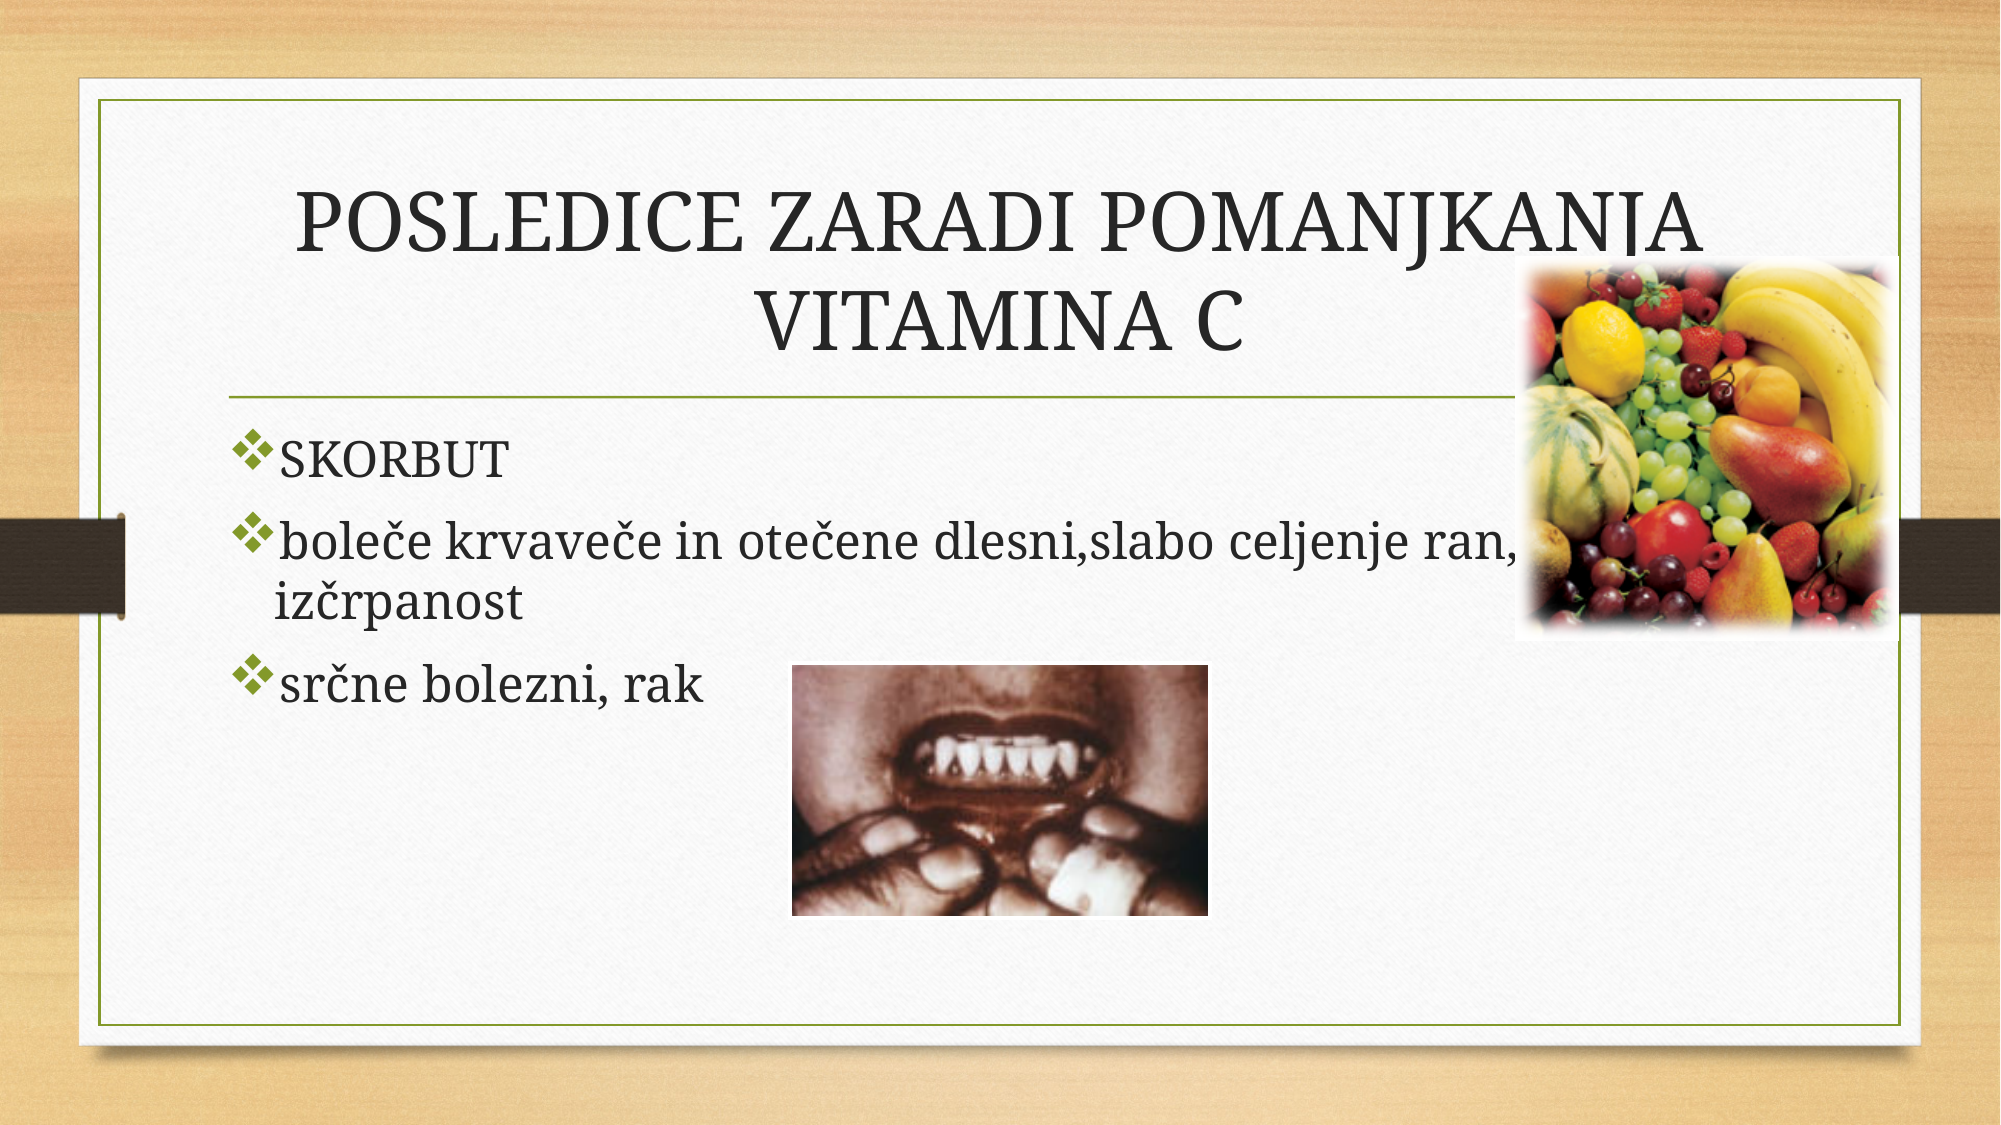

# POSLEDICE ZARADI POMANJKANJA VITAMINA C
SKORBUT
boleče krvaveče in otečene dlesni,slabo celjenje ran, izčrpanost
srčne bolezni, rak